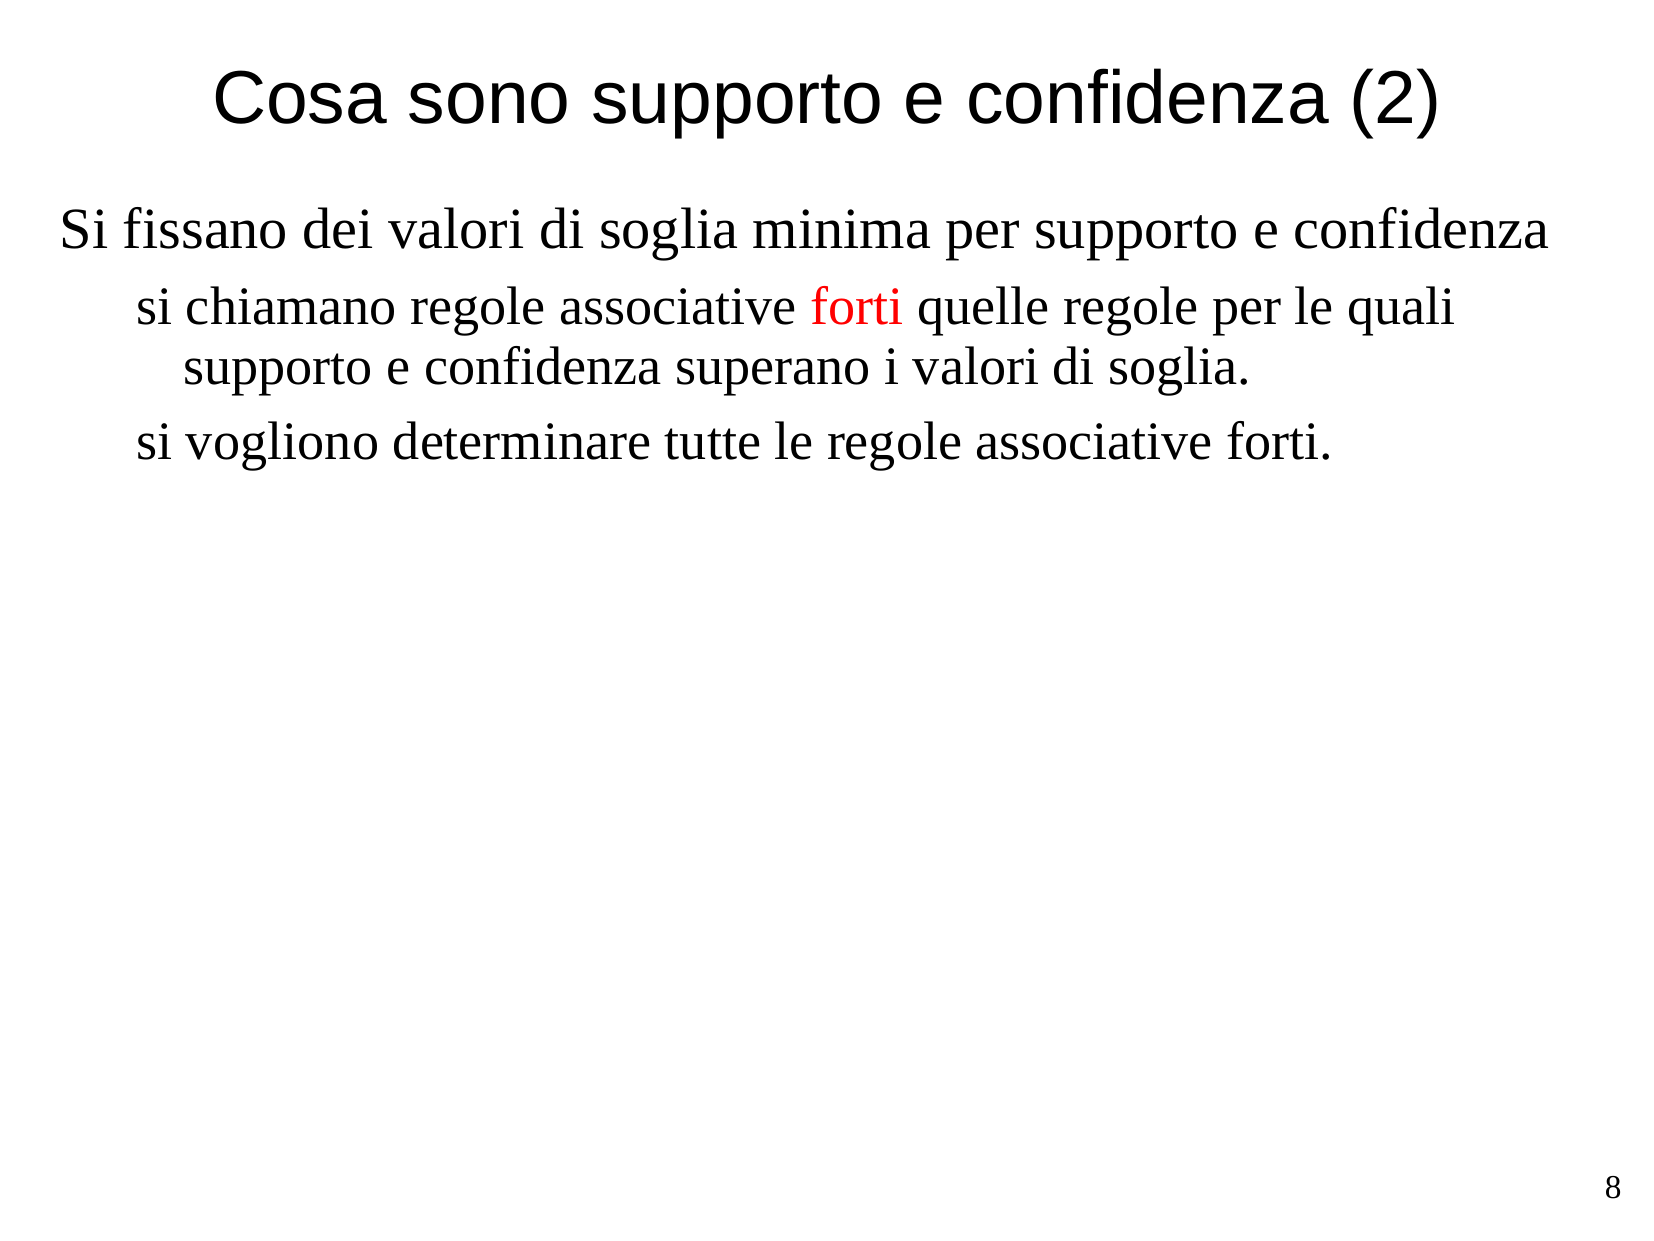

# Cosa sono supporto e confidenza (2)
Si fissano dei valori di soglia minima per supporto e confidenza
si chiamano regole associative forti quelle regole per le quali supporto e confidenza superano i valori di soglia.
si vogliono determinare tutte le regole associative forti.